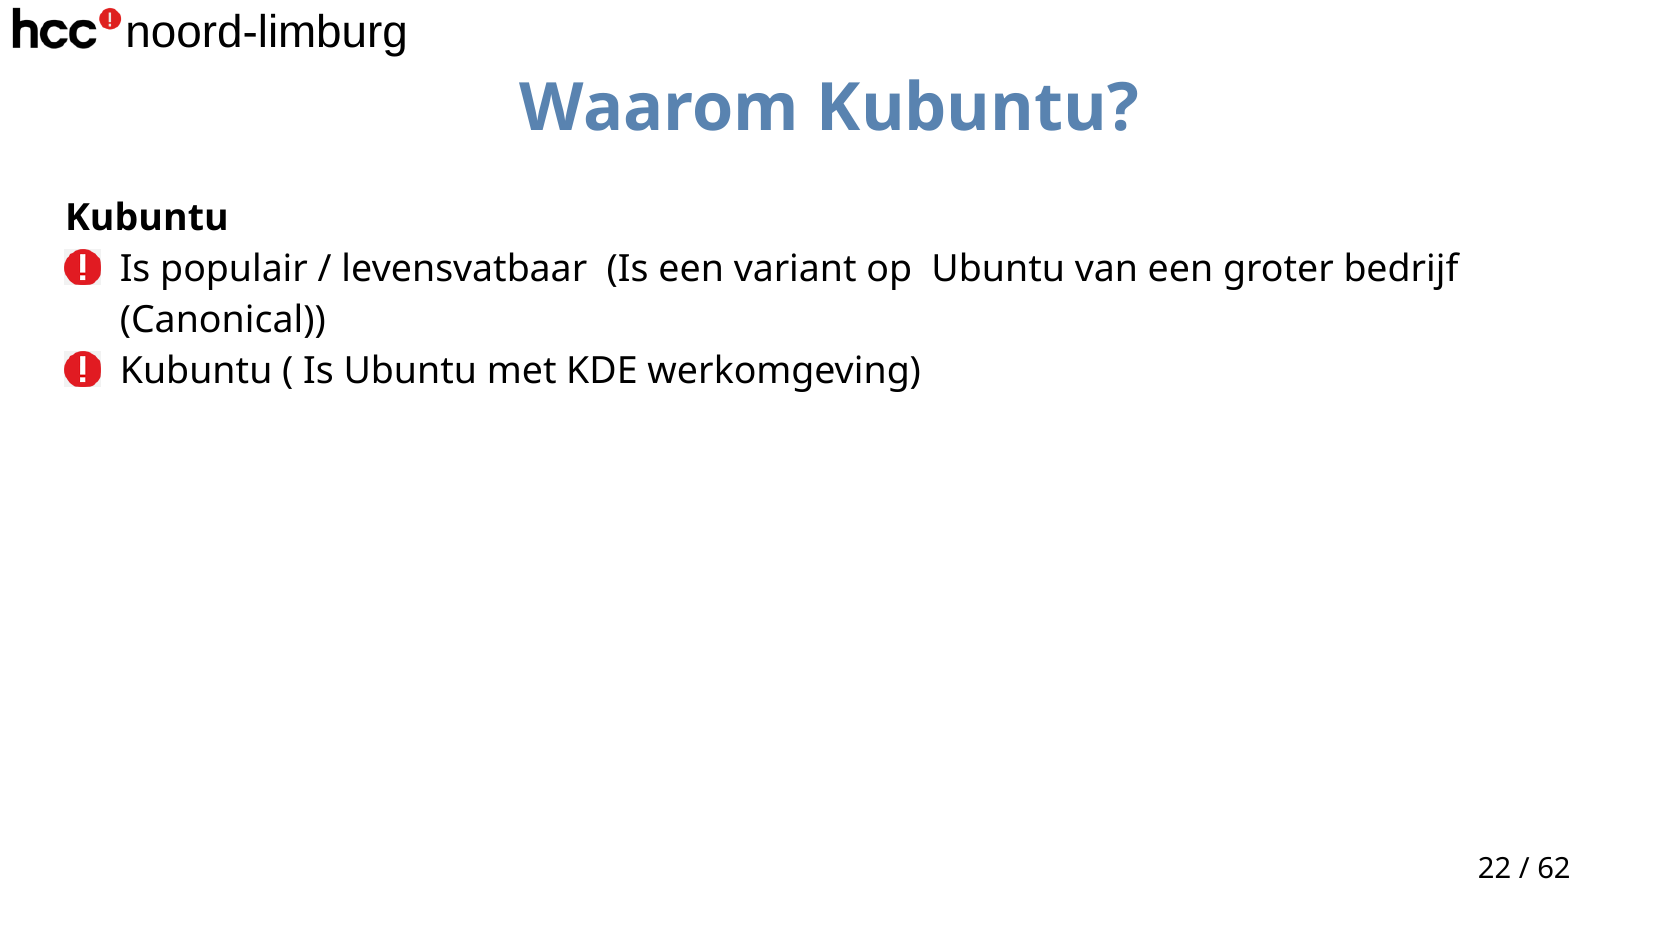

# Waarom Kubuntu?
Kubuntu
 Is populair / levensvatbaar (Is een variant op Ubuntu van een groter bedrijf
 (Canonical))
 Kubuntu ( Is Ubuntu met KDE werkomgeving)
22